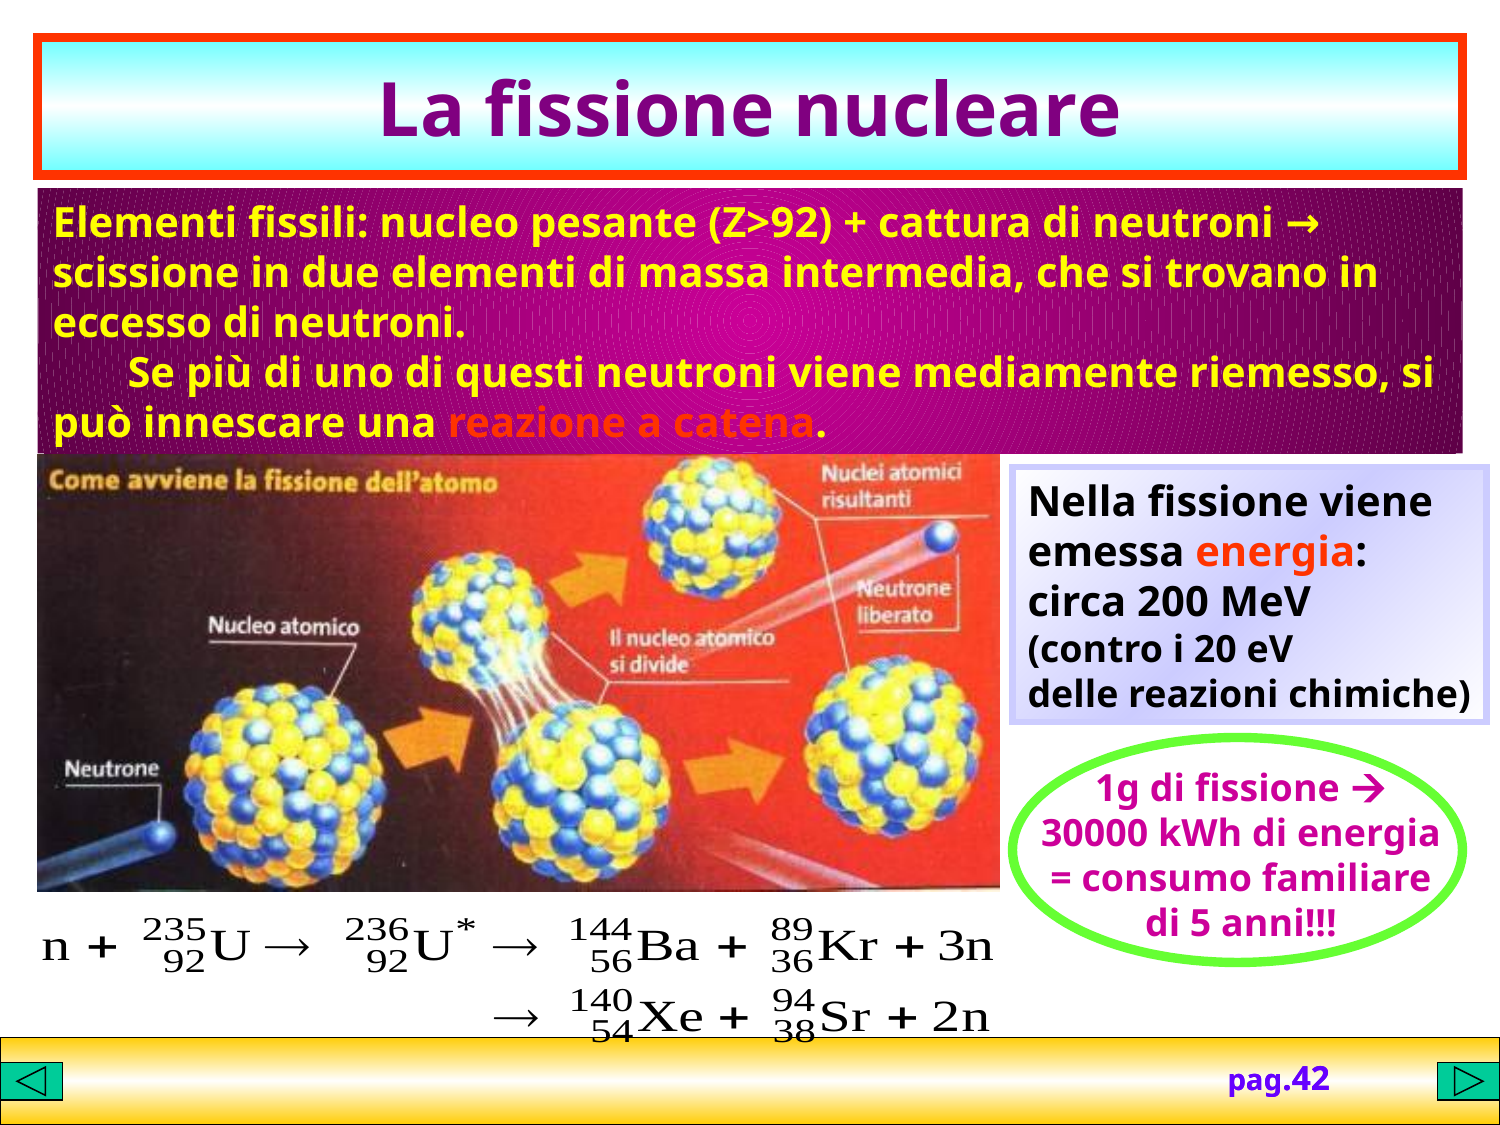

# La fissione nucleare
Elementi fissili: nucleo pesante (Z>92) + cattura di neutroni → scissione in due elementi di massa intermedia, che si trovano in eccesso di neutroni.
	Se più di uno di questi neutroni viene mediamente riemesso, si può innescare una reazione a catena.
Nella fissione viene
emessa energia:
circa 200 MeV
(contro i 20 eV
delle reazioni chimiche)
1g di fissione 
30000 kWh di energia
= consumo familiare
di 5 anni!!!
pag.
42